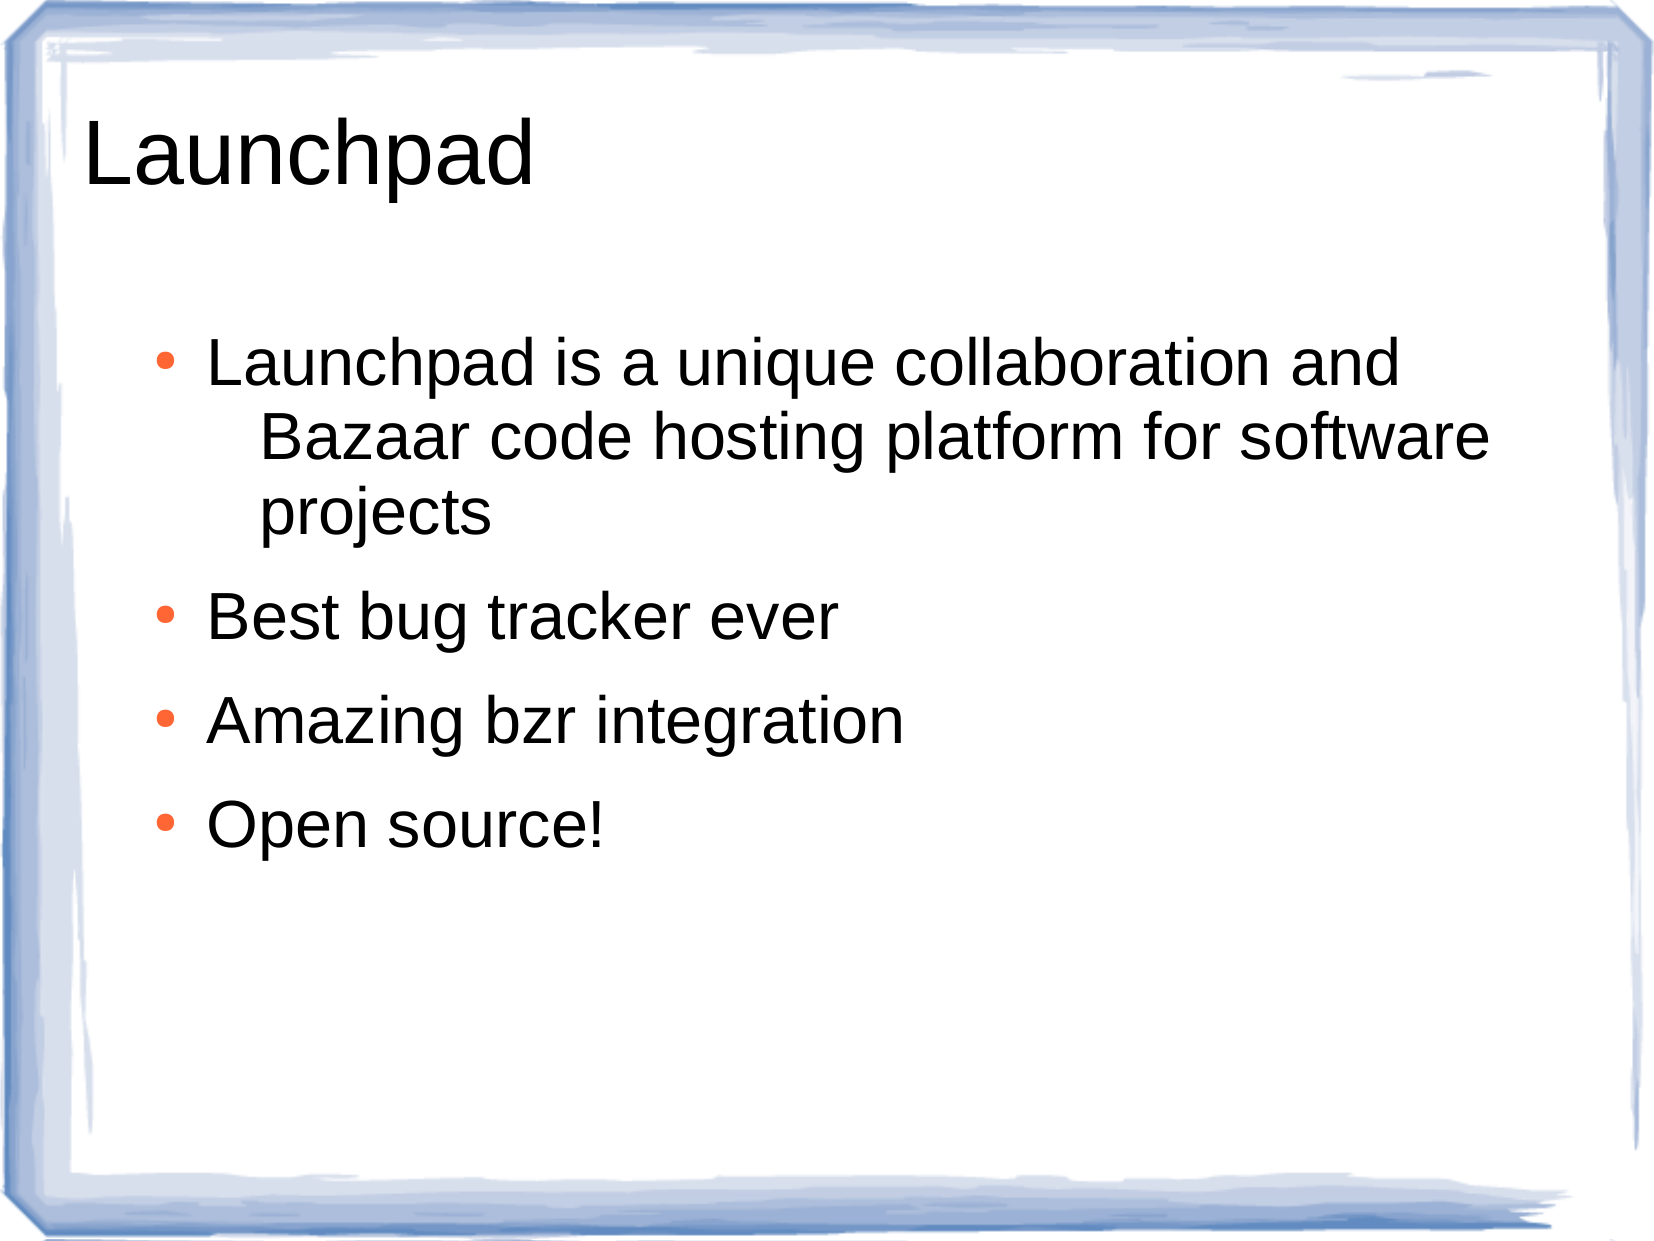

# Launchpad
Launchpad is a unique collaboration and Bazaar code hosting platform for software projects
Best bug tracker ever
Amazing bzr integration
Open source!